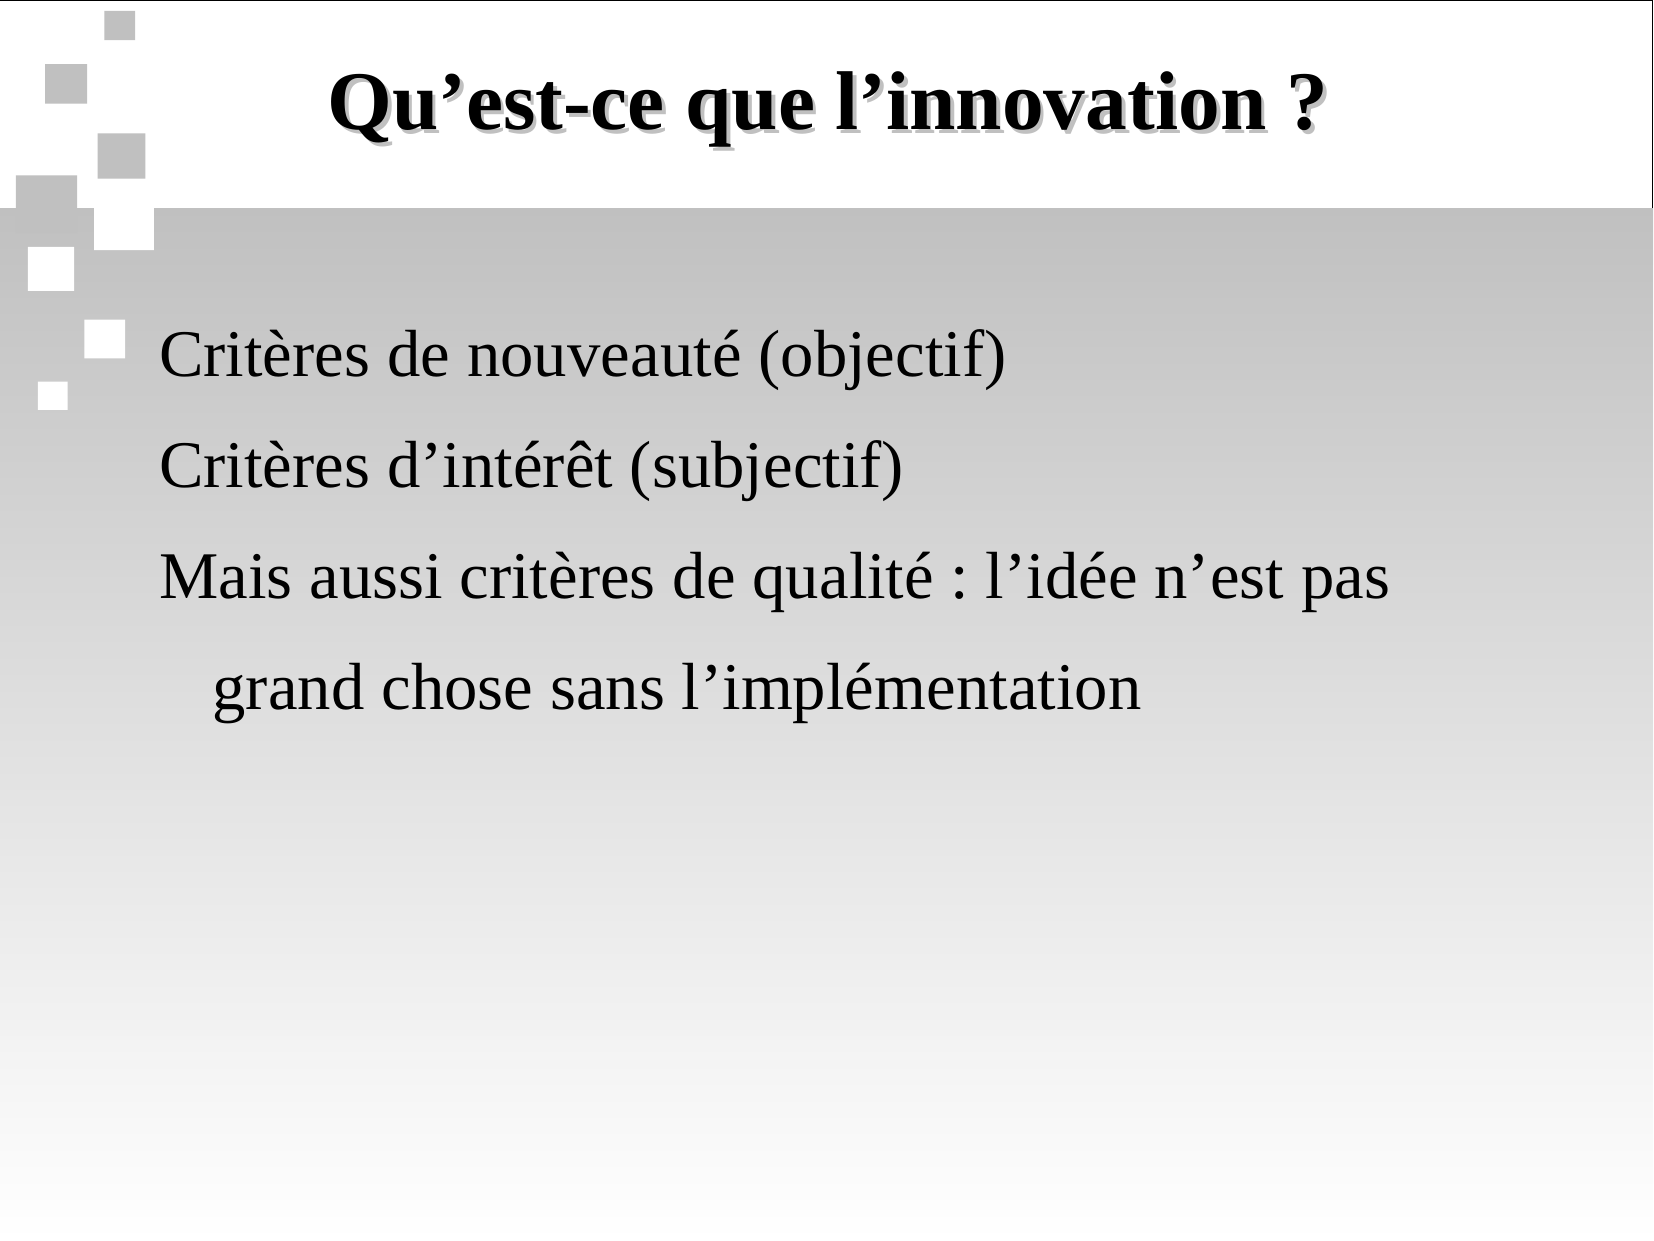

# Qu’est-ce que l’innovation ?
Critères de nouveauté (objectif)
Critères d’intérêt (subjectif)
Mais aussi critères de qualité : l’idée n’est pas grand chose sans l’implémentation